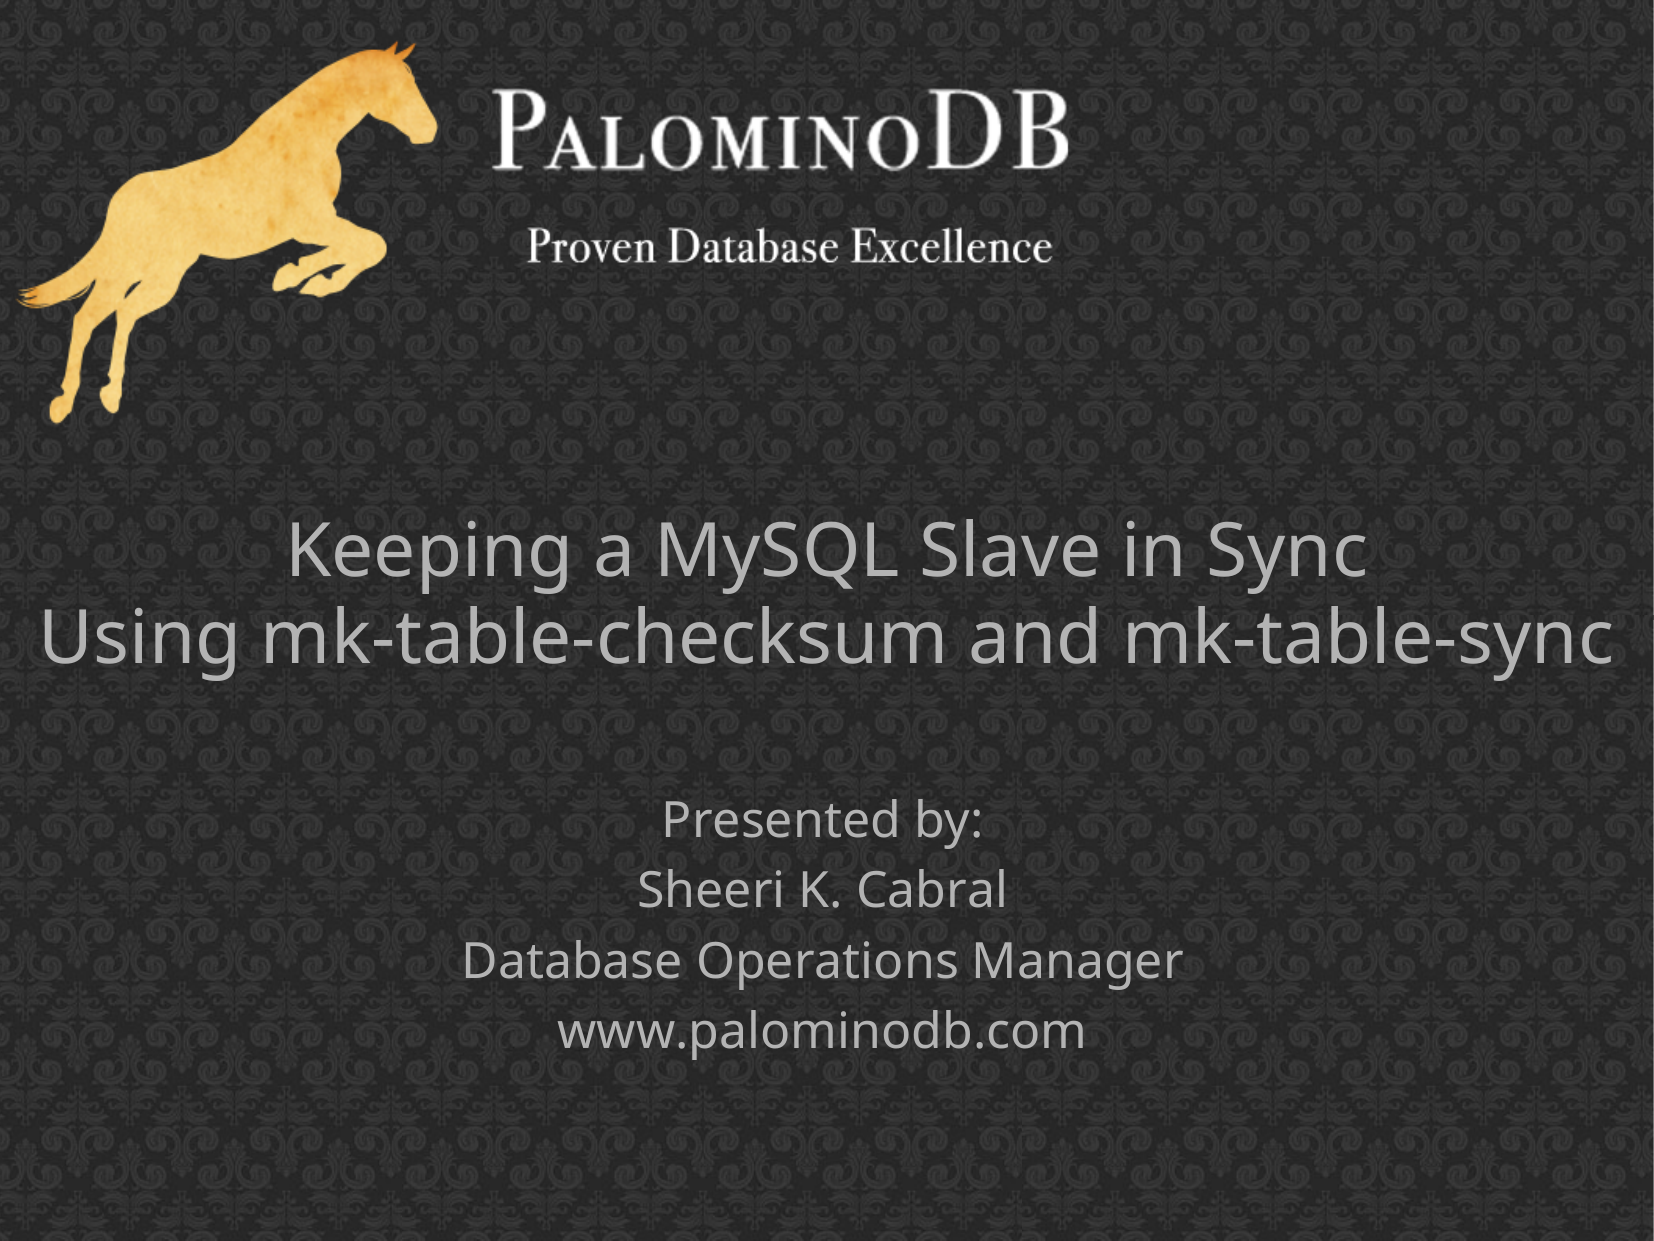

Keeping a MySQL Slave in Sync
Using mk-table-checksum and mk-table-sync
Presented by:
Sheeri K. Cabral
Database Operations Manager
www.palominodb.com